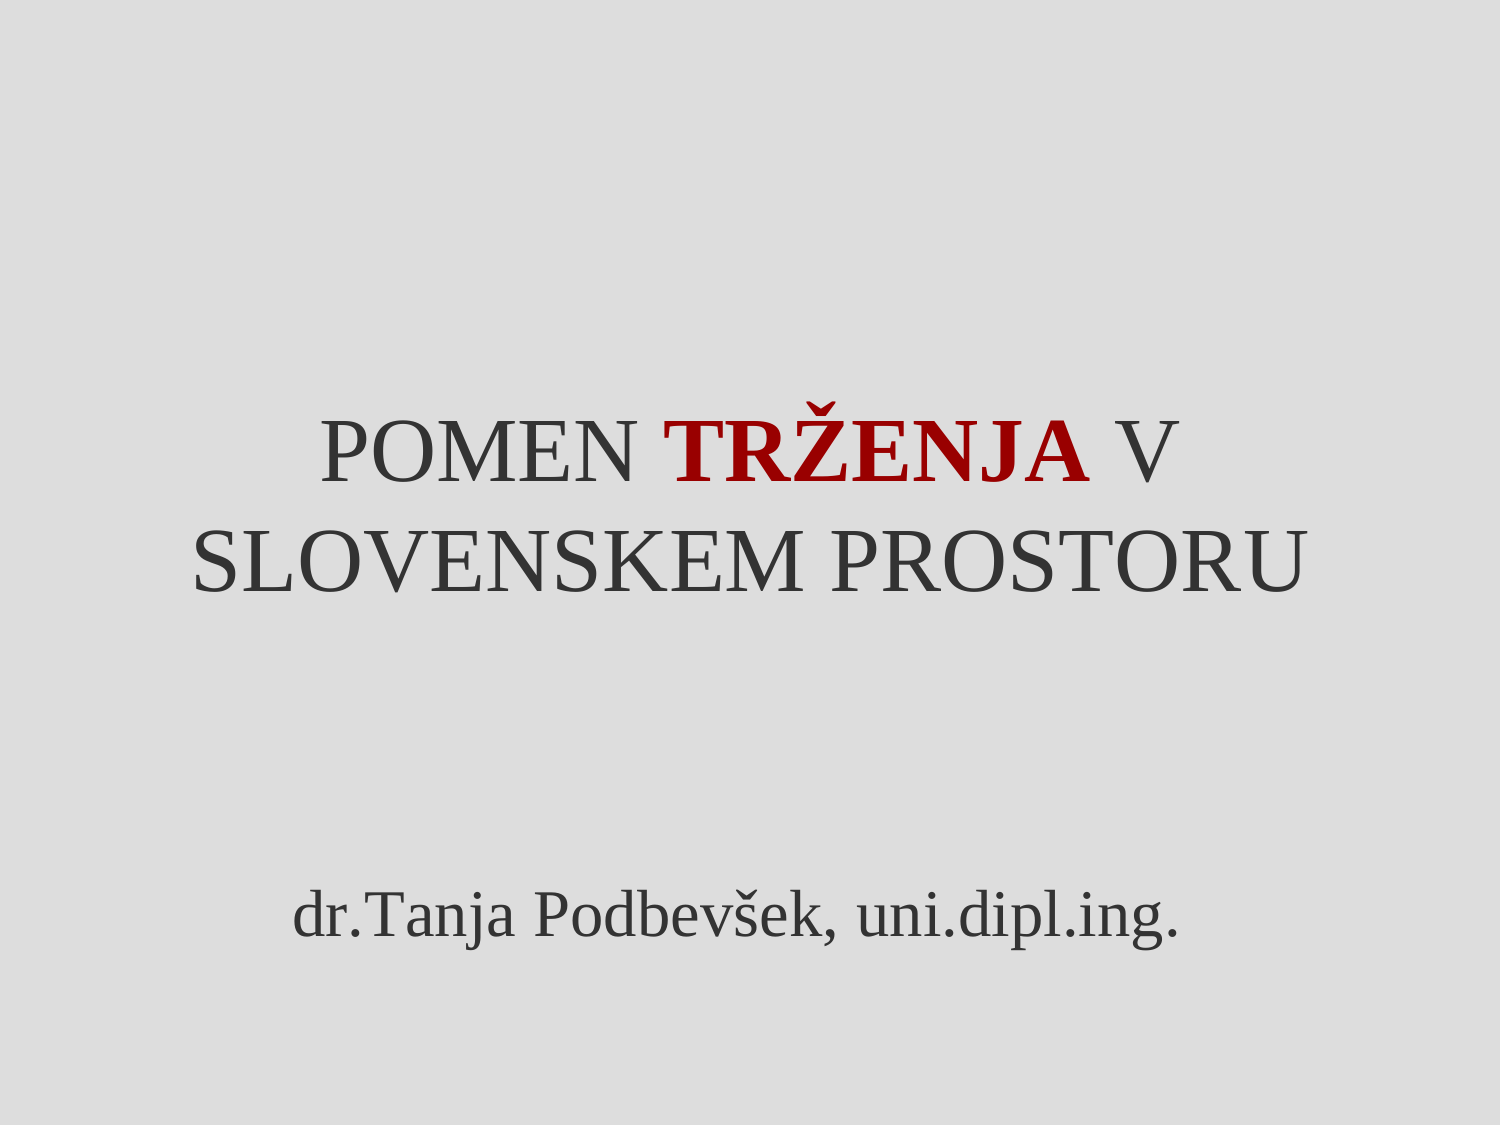

# POMEN TRŽENJA V SLOVENSKEM PROSTORU
dr.Tanja Podbevšek, uni.dipl.ing.